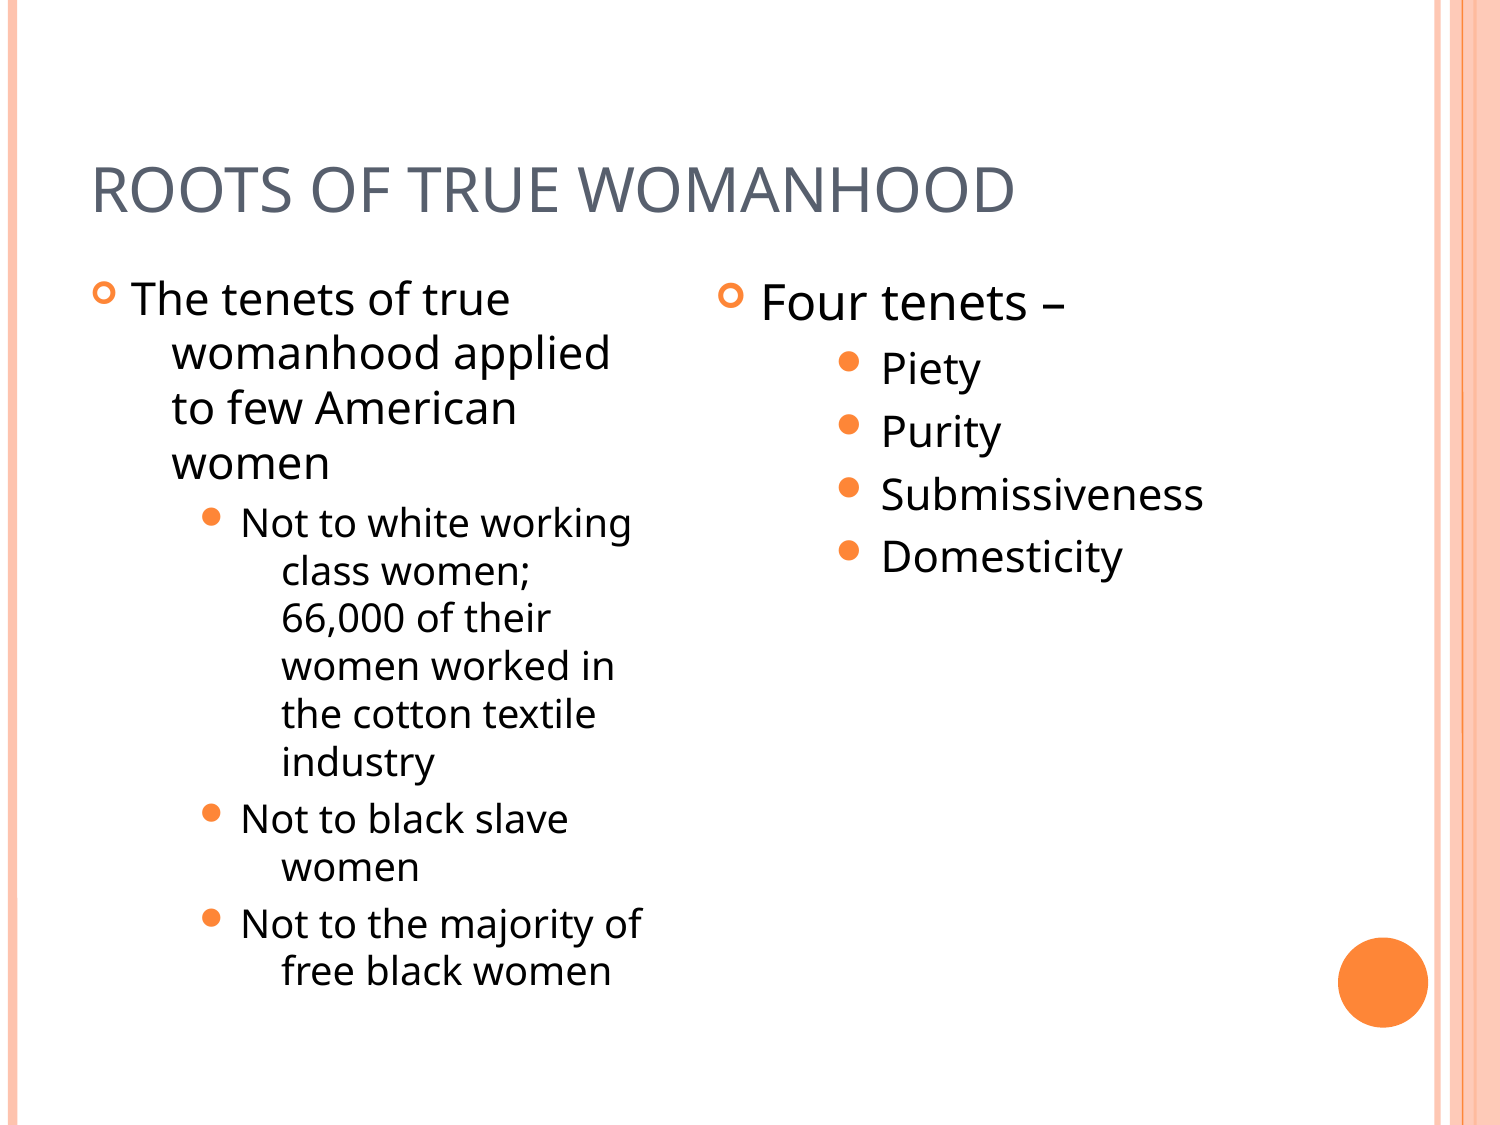

# Roots of True Womanhood
The tenets of true womanhood applied to few American women
Not to white working class women; 66,000 of their women worked in the cotton textile industry
Not to black slave women
Not to the majority of free black women
Four tenets –
Piety
Purity
Submissiveness
Domesticity